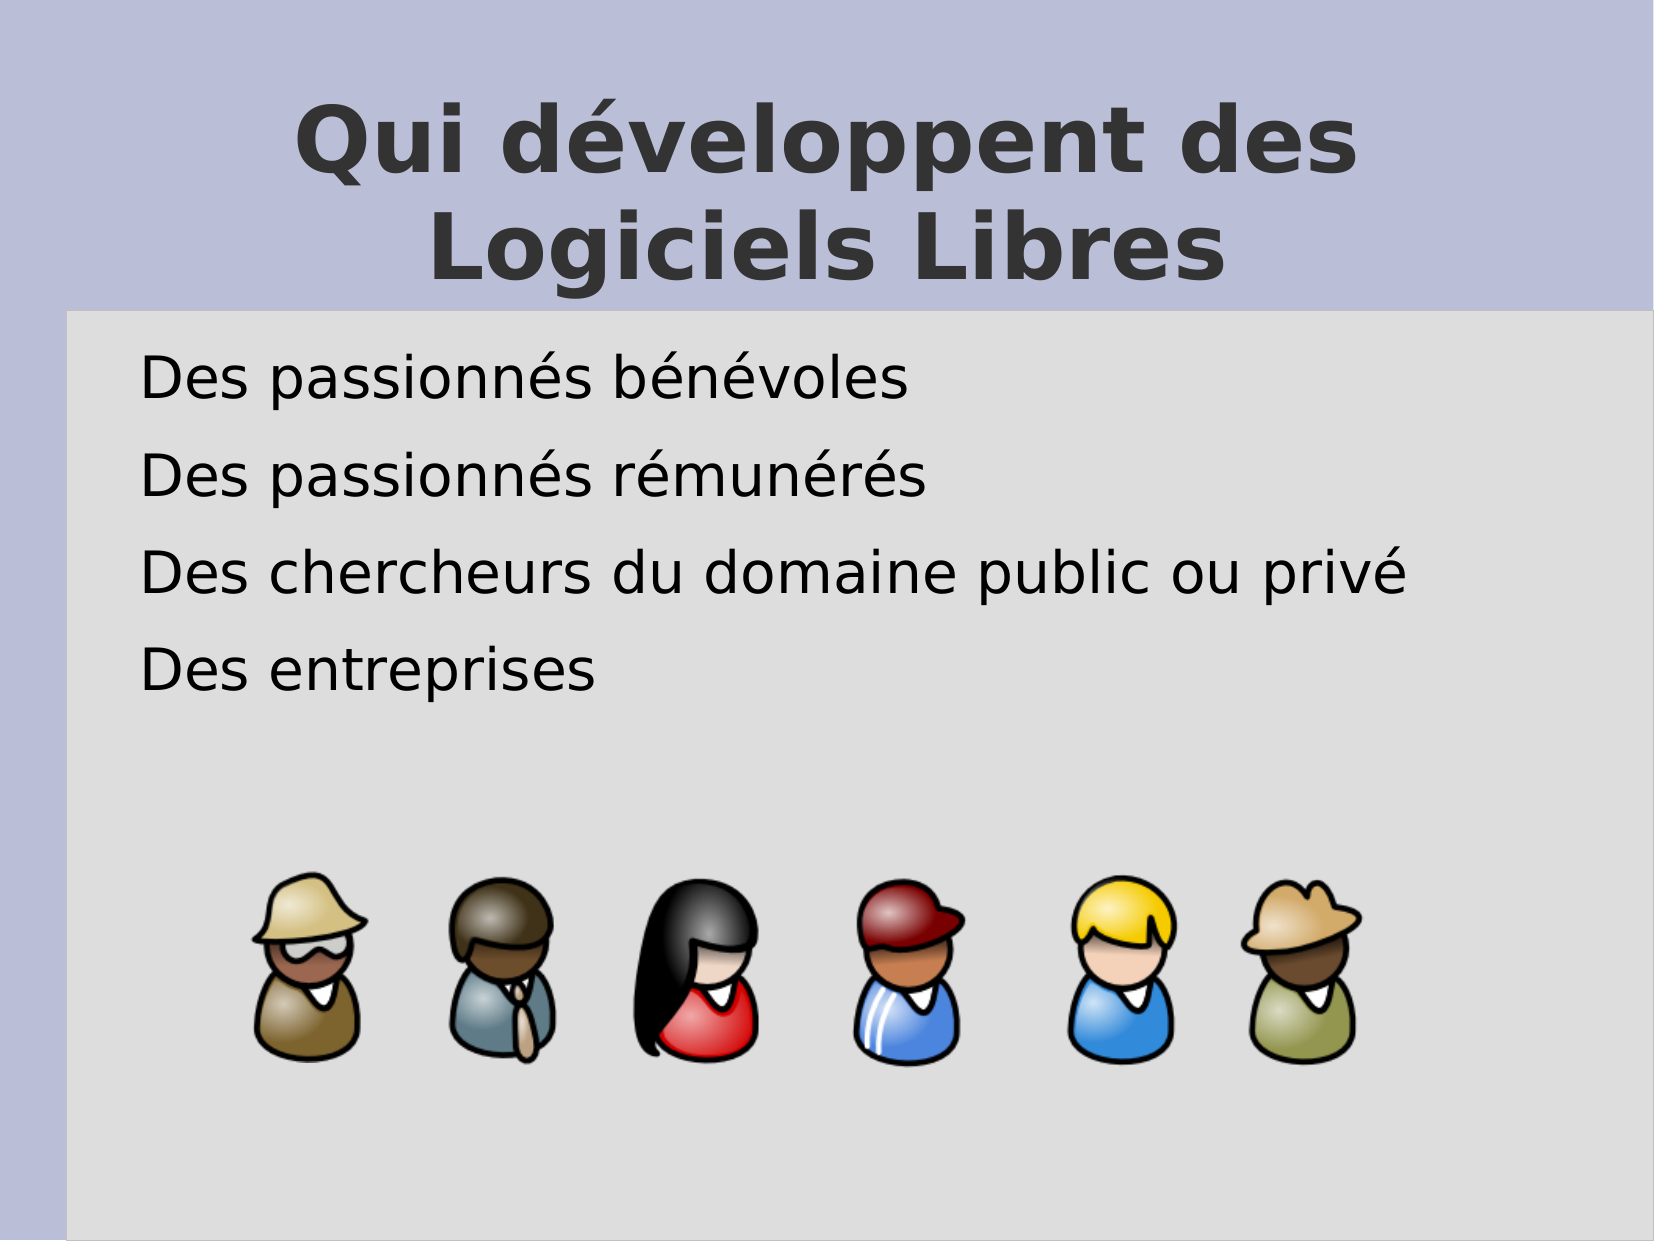

# Qui développent des Logiciels Libres
Des passionnés bénévoles
Des passionnés rémunérés
Des chercheurs du domaine public ou privé
Des entreprises